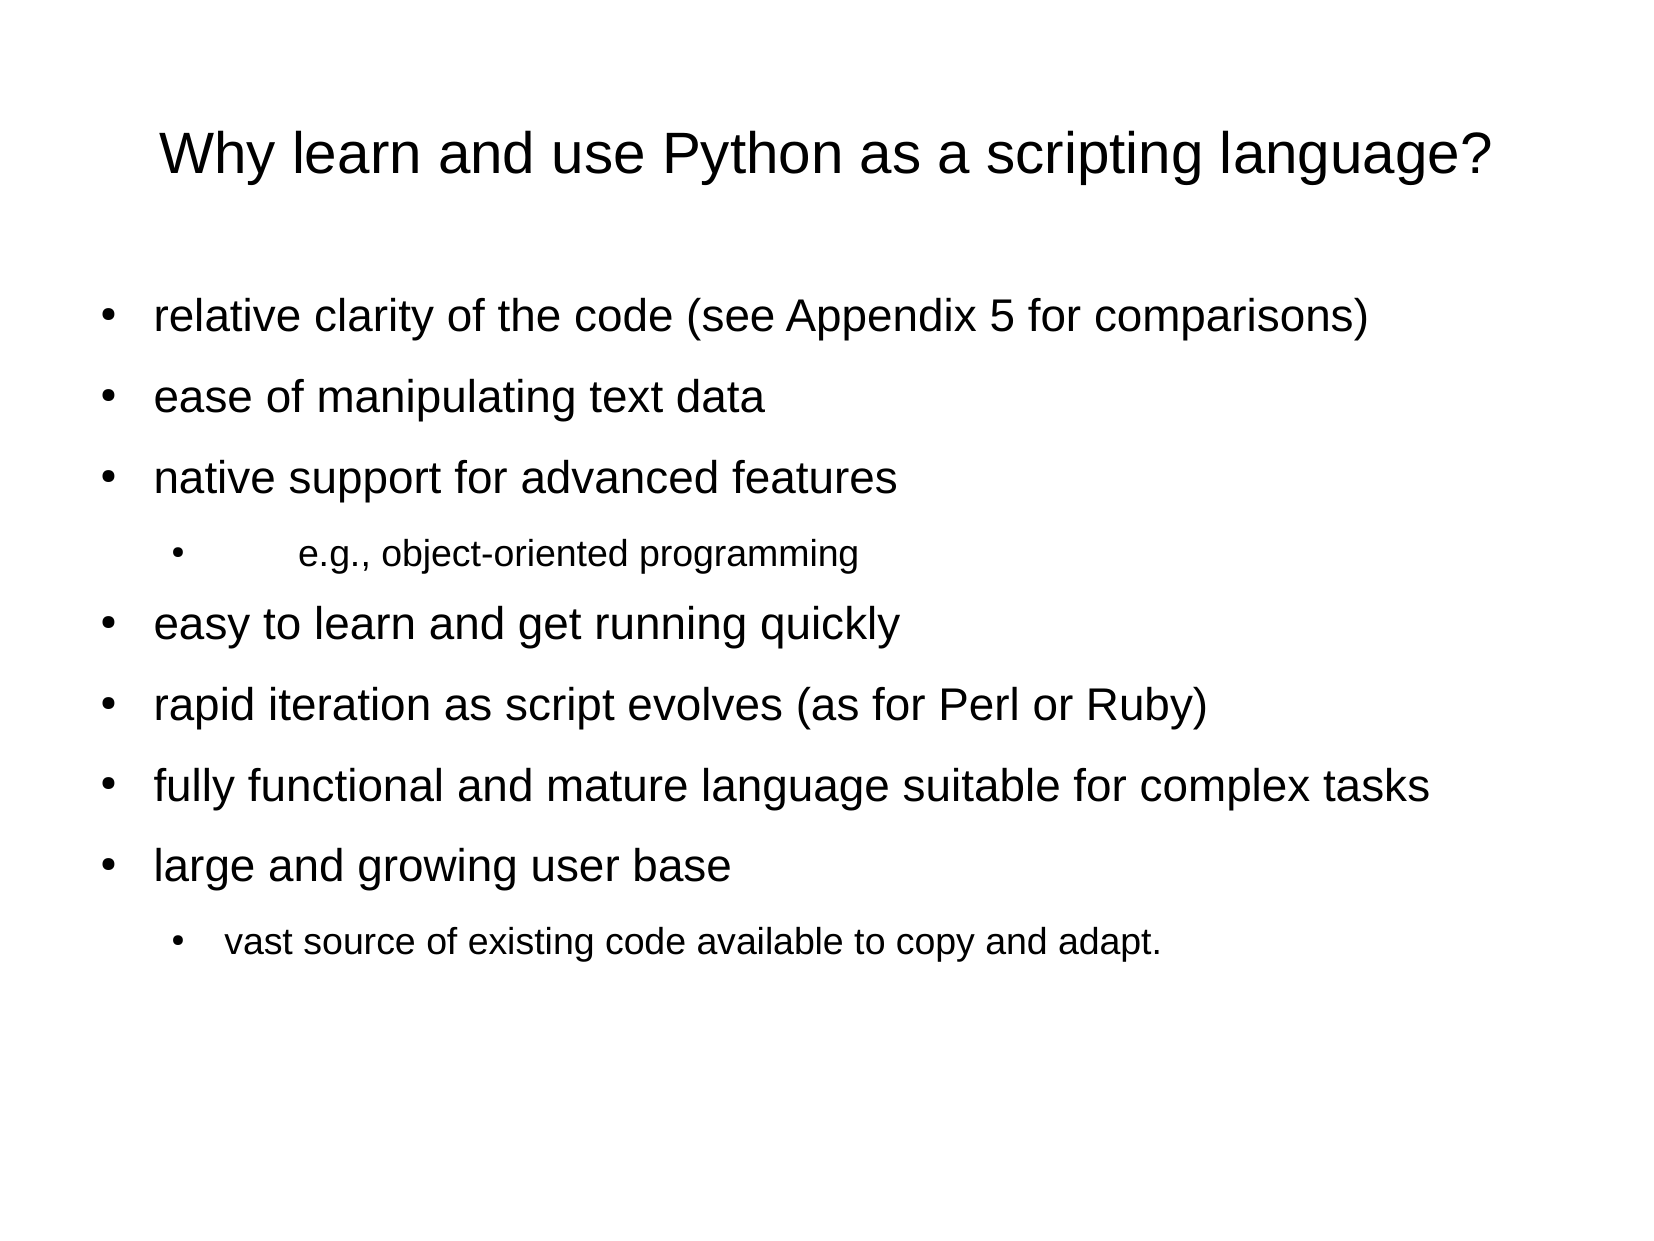

# Why learn and use Python as a scripting language?
relative clarity of the code (see Appendix 5 for comparisons)
ease of manipulating text data
native support for advanced features
	e.g., object-oriented programming
easy to learn and get running quickly
rapid iteration as script evolves (as for Perl or Ruby)
fully functional and mature language suitable for complex tasks
large and growing user base
vast source of existing code available to copy and adapt.